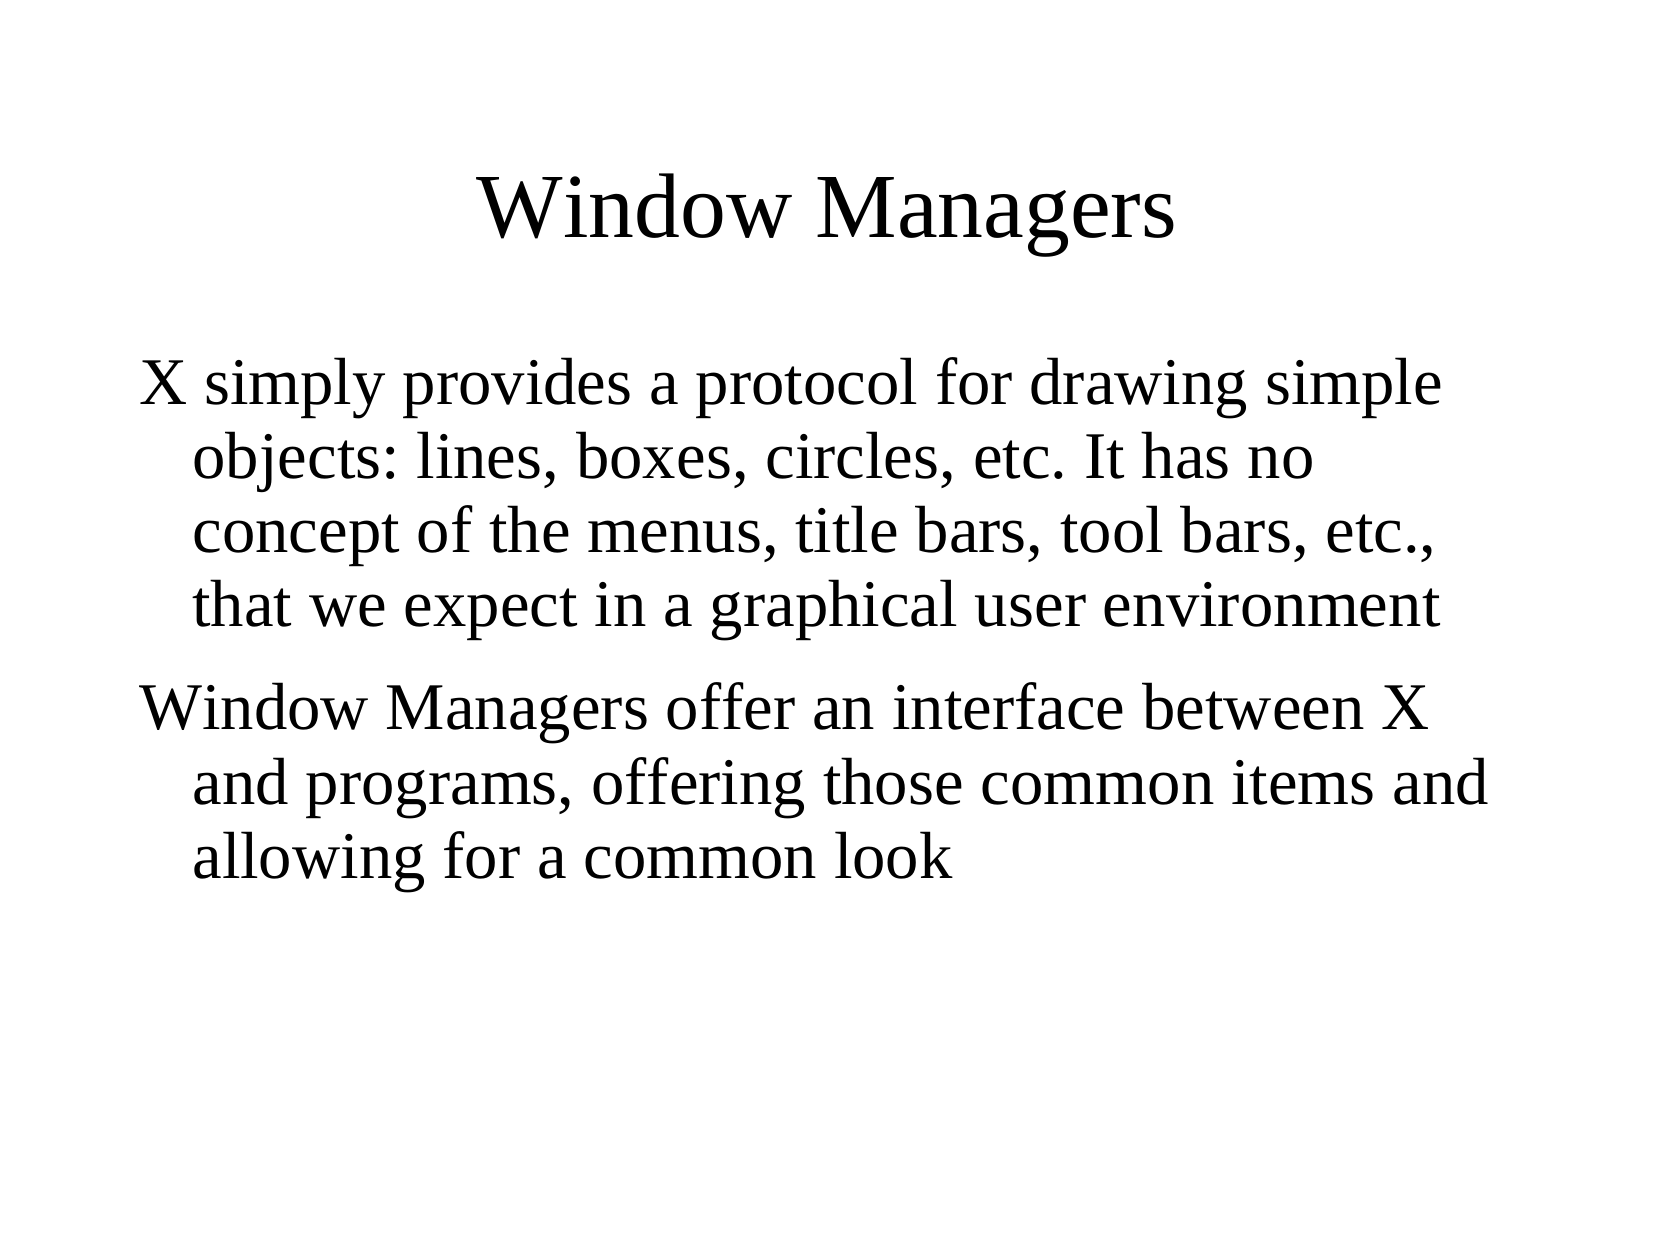

# Window Managers
X simply provides a protocol for drawing simple objects: lines, boxes, circles, etc. It has no concept of the menus, title bars, tool bars, etc., that we expect in a graphical user environment
Window Managers offer an interface between X and programs, offering those common items and allowing for a common look